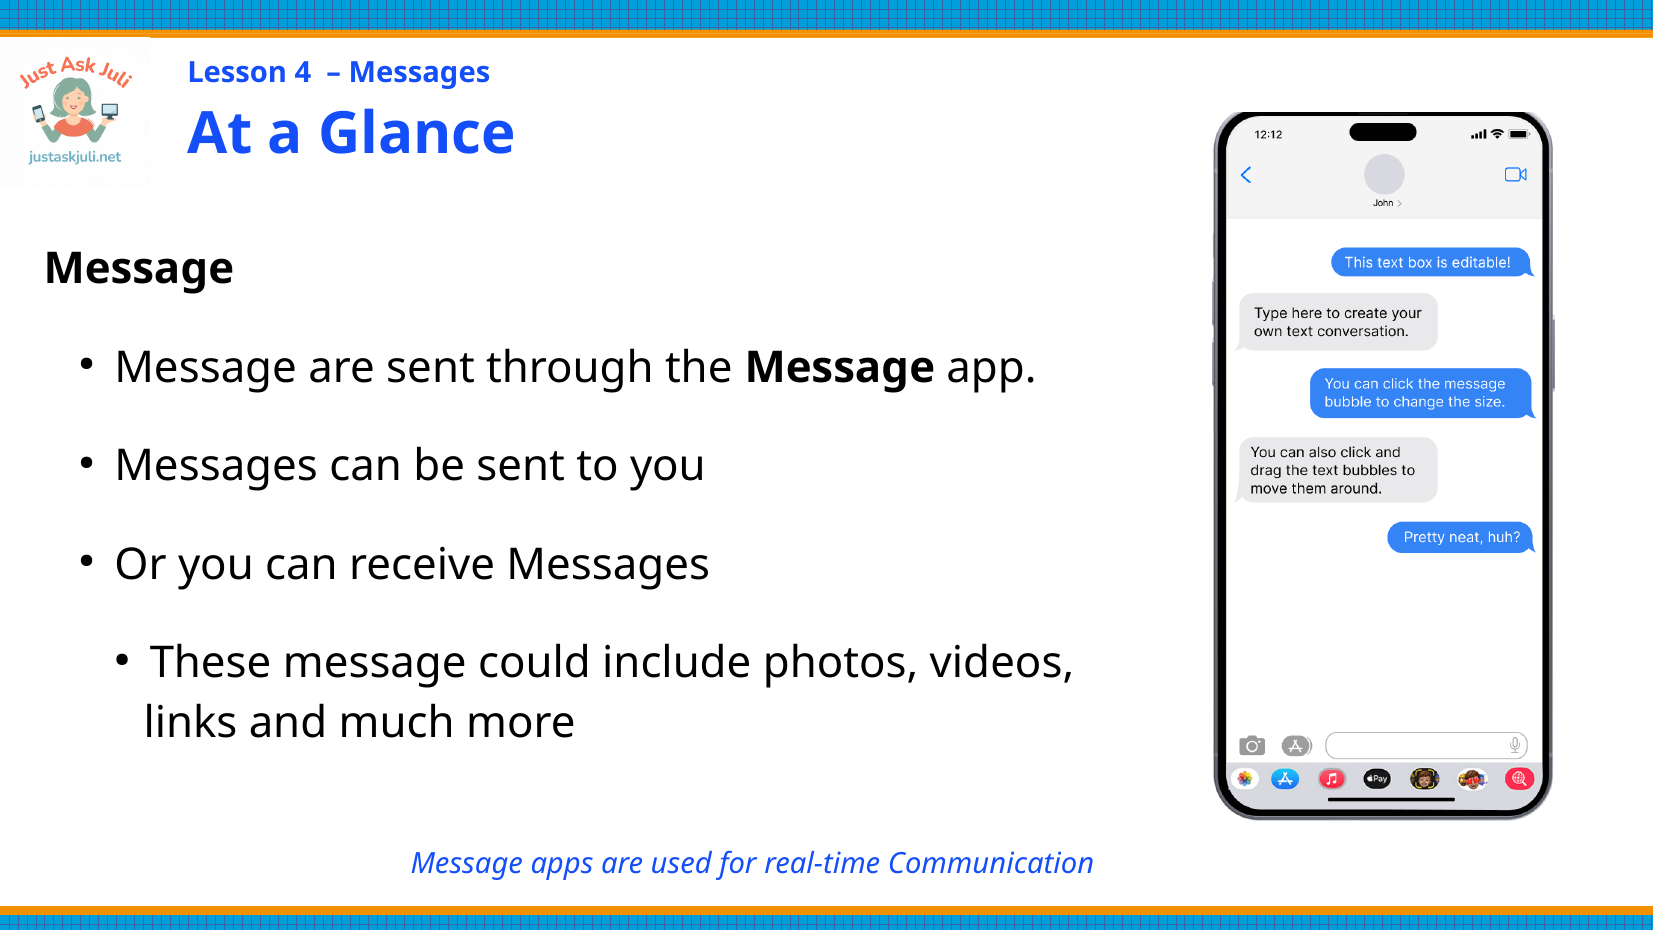

Lesson 4 – Messages
At a Glance
Message
Message are sent through the Message app.
Messages can be sent to you
Or you can receive Messages
These message could include photos, videos, links and much more
Message apps are used for real-time Communication